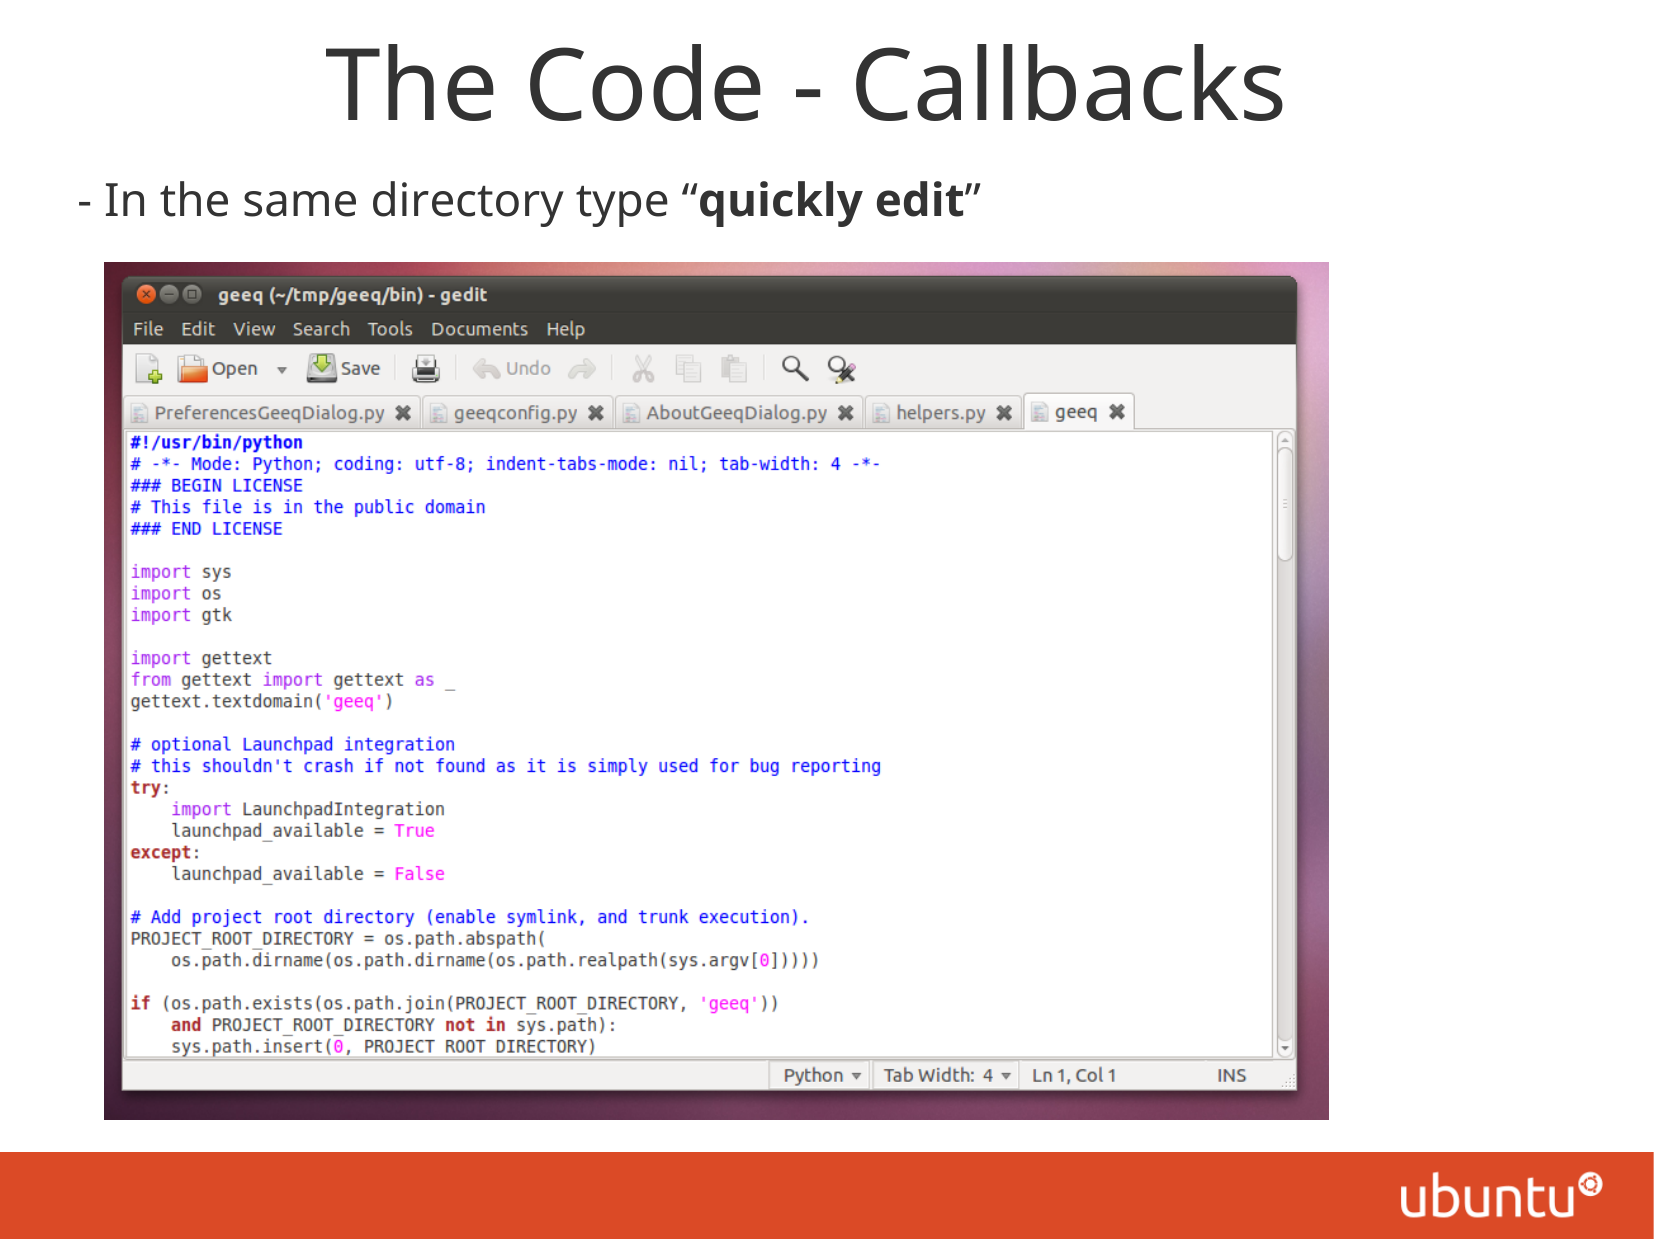

# The Code - Callbacks
- In the same directory type “quickly edit”